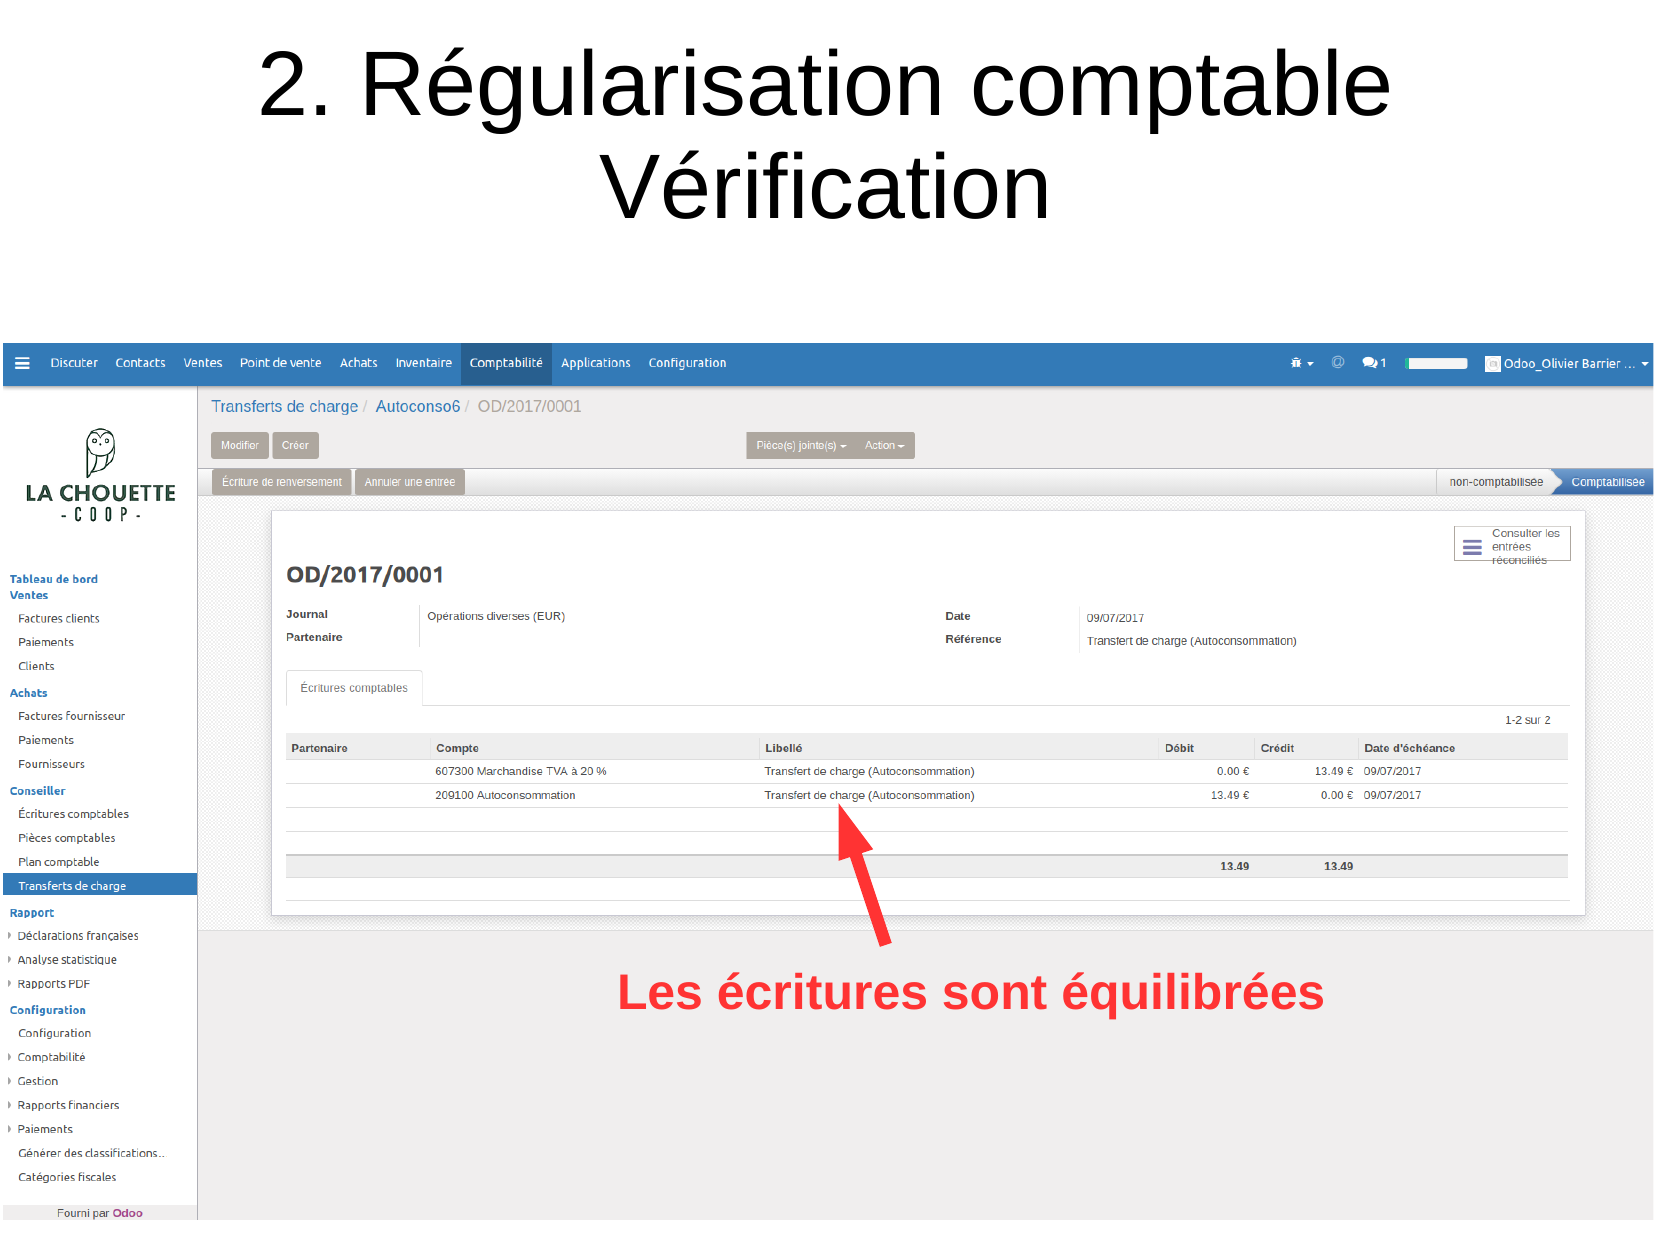

# 2. Régularisation comptable Vérification
Les écritures sont équilibrées